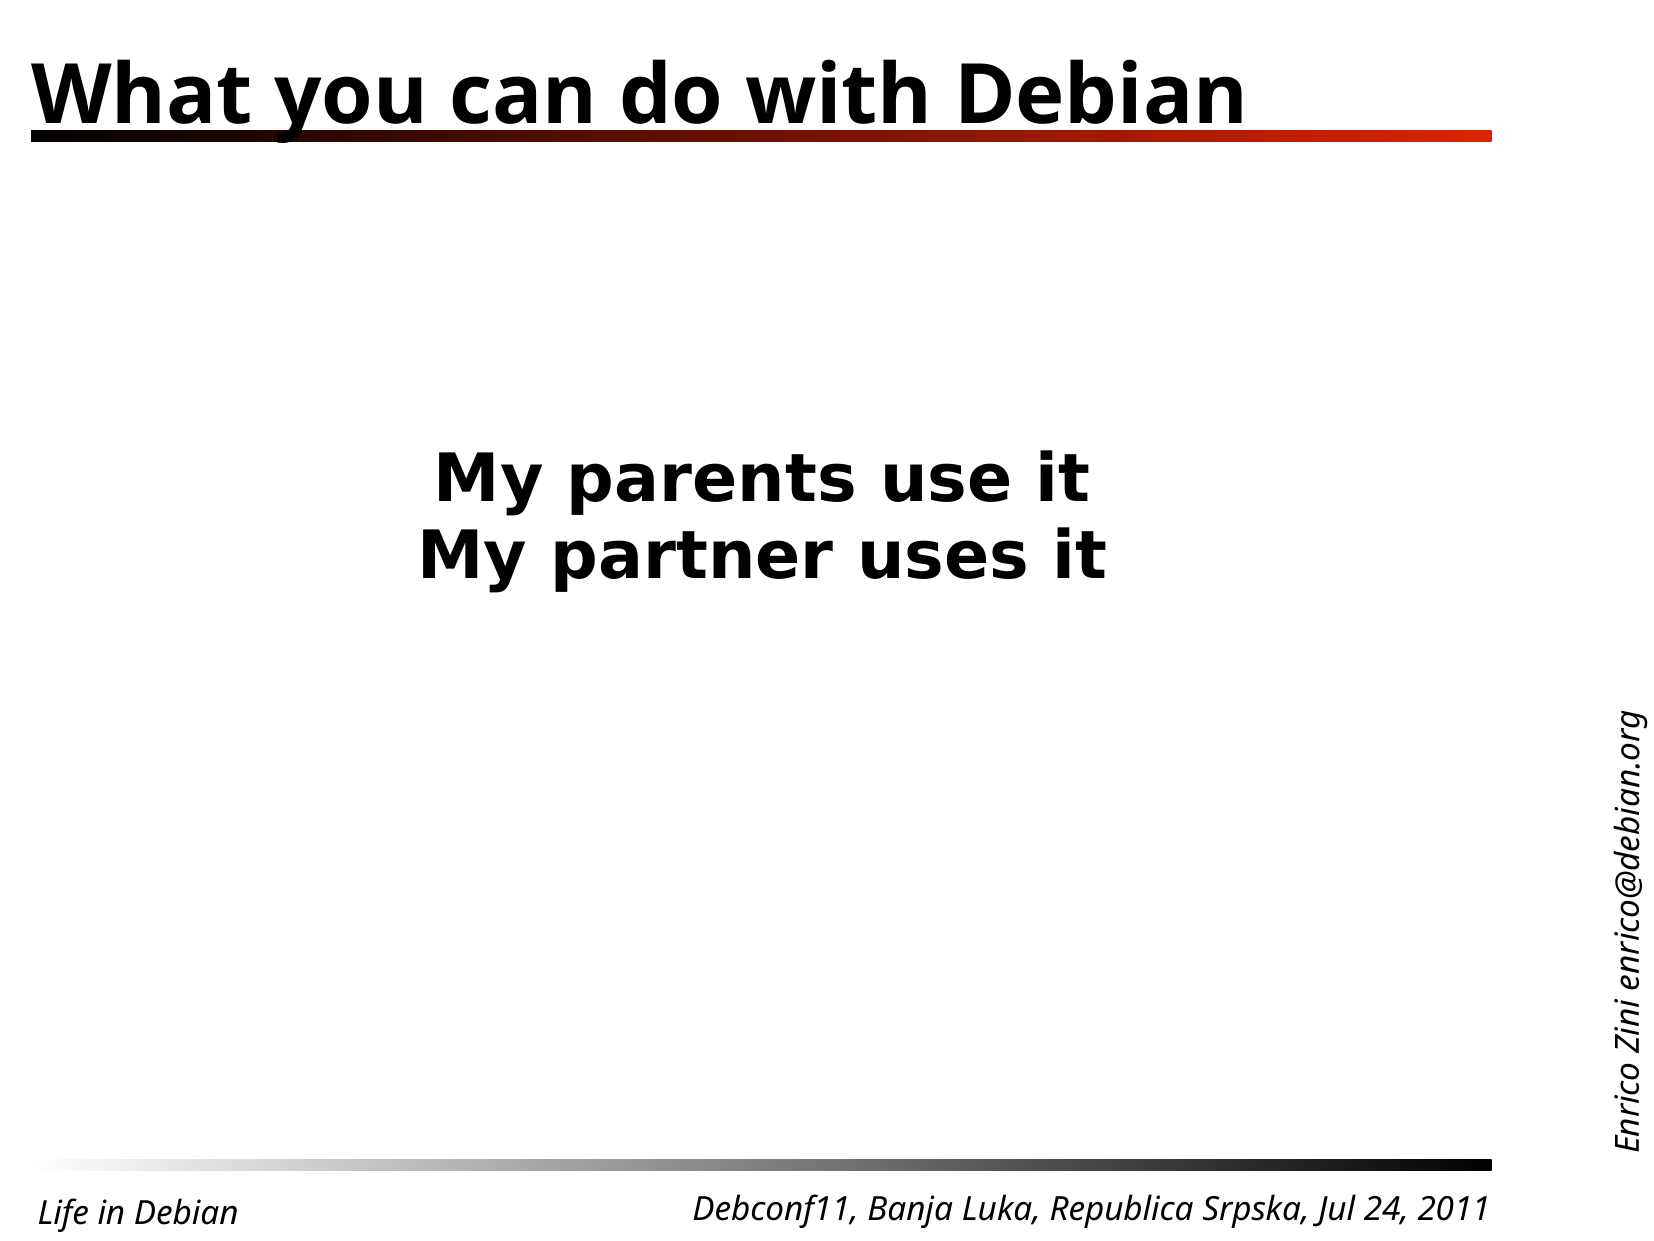

What you can do with Debian
My parents use it
My partner uses it